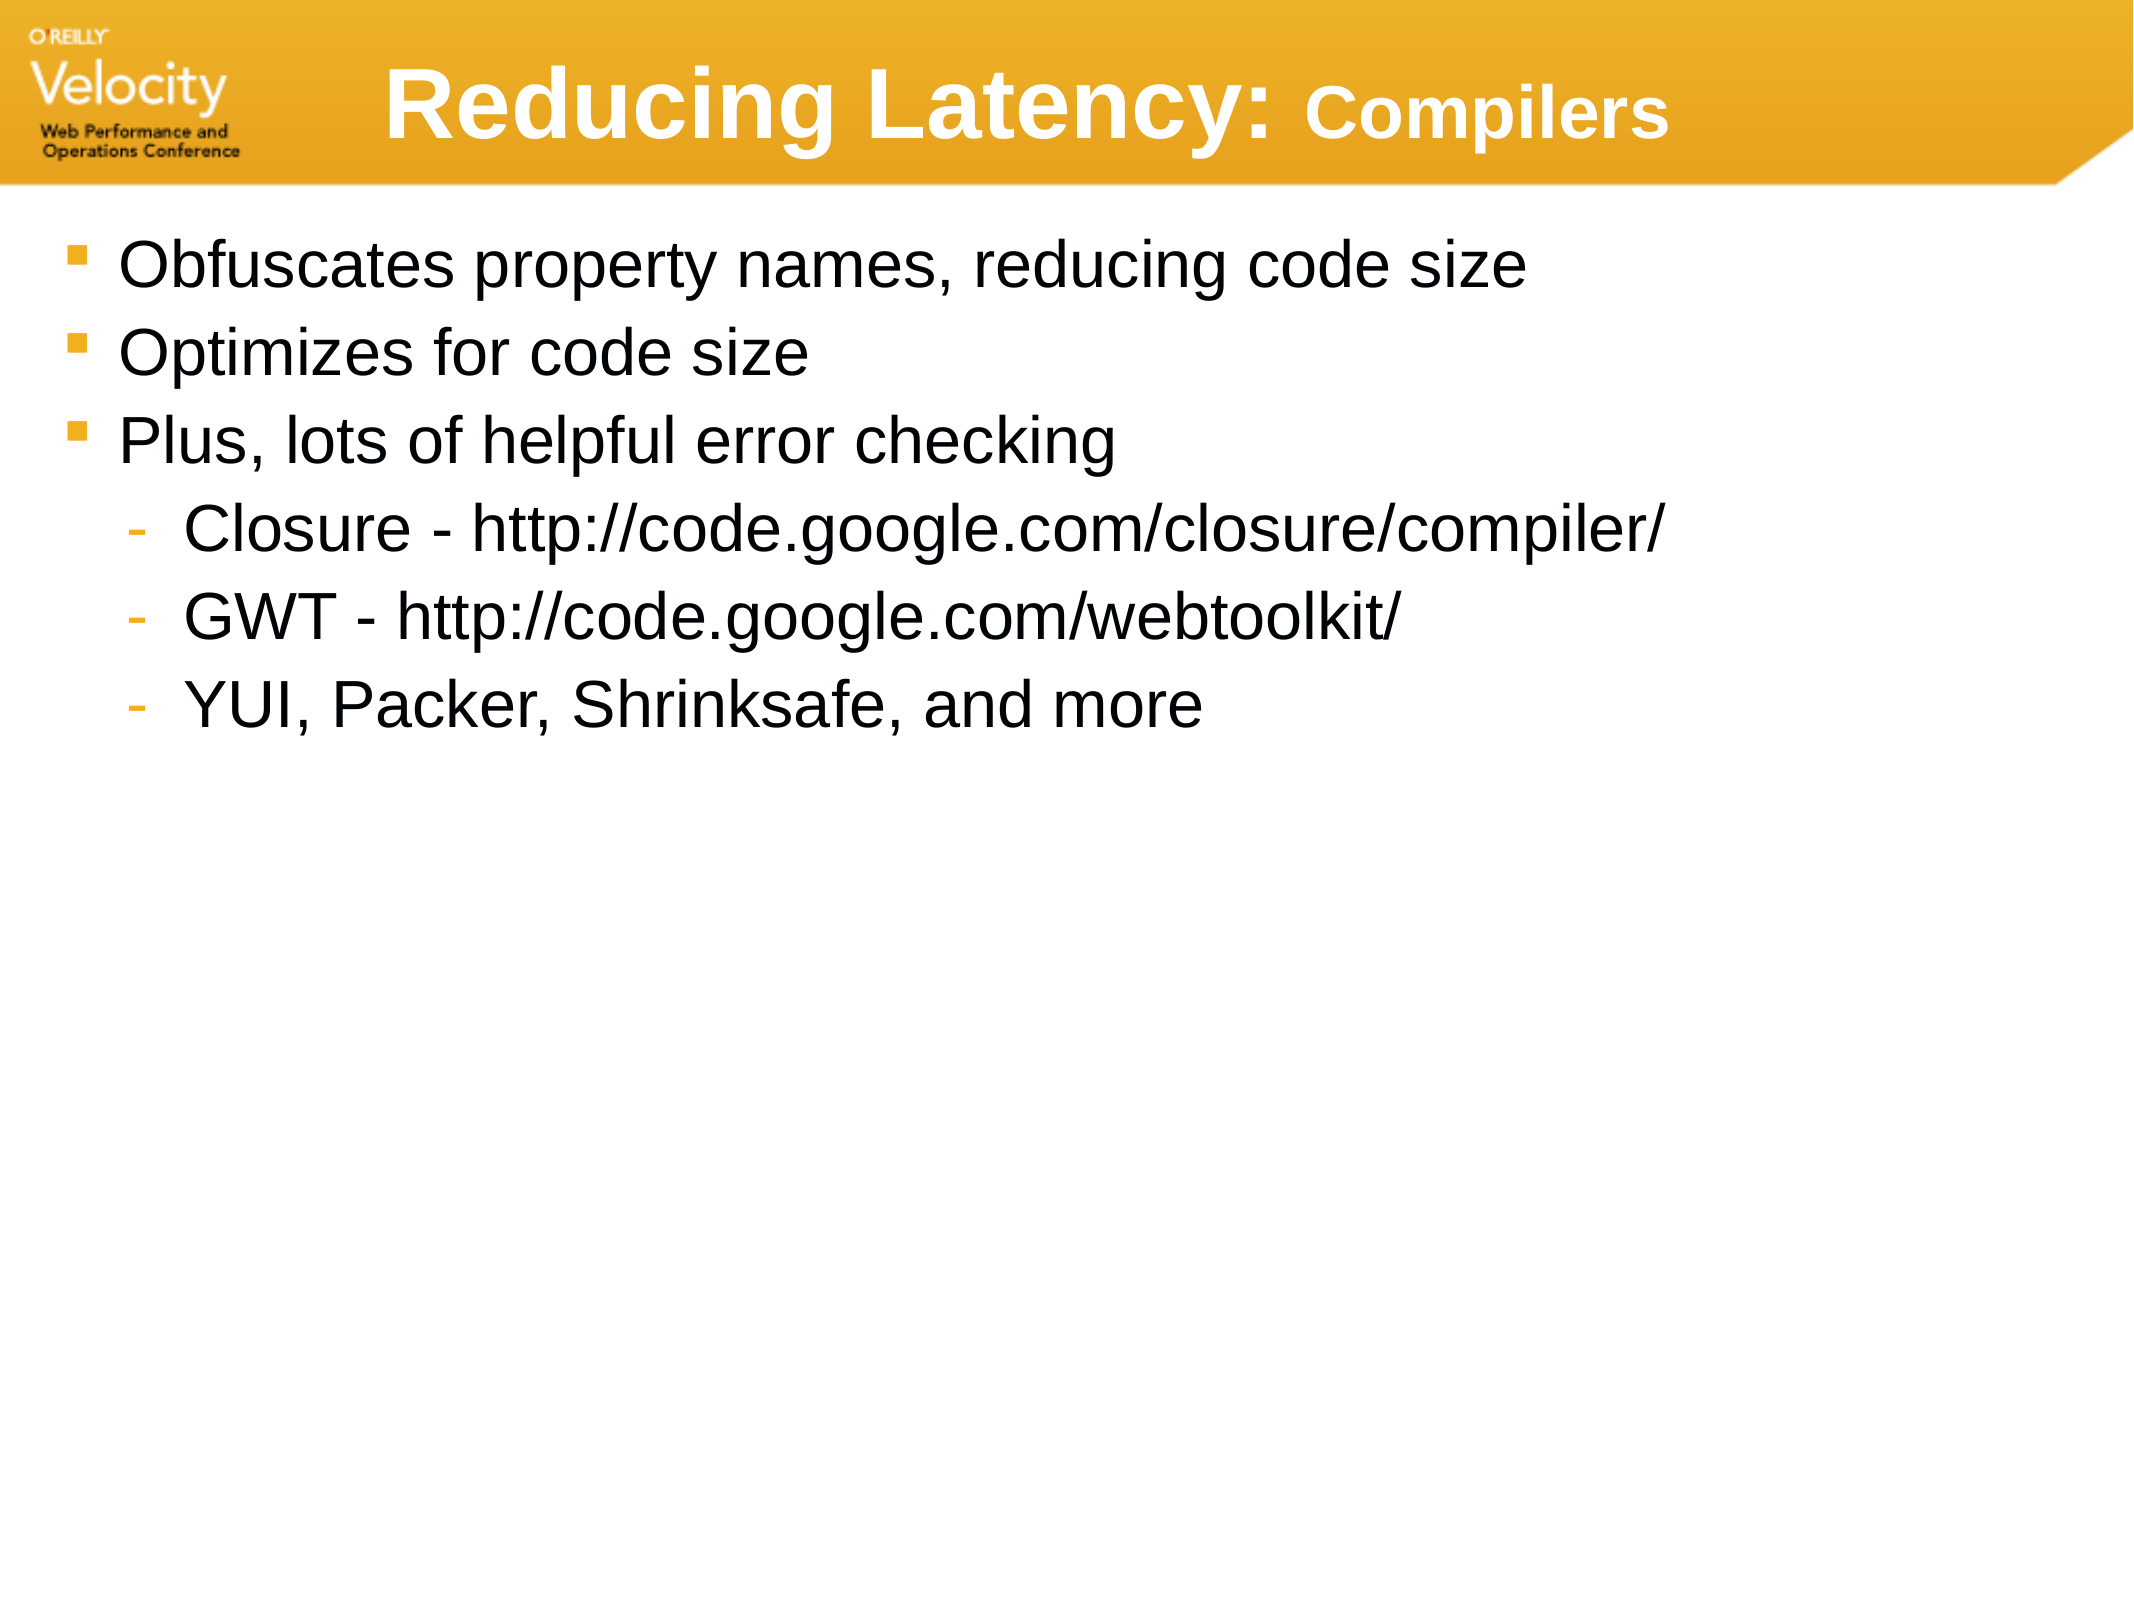

# Reducing Latency: Compilers
Obfuscates property names, reducing code size
Optimizes for code size
Plus, lots of helpful error checking
Closure - http://code.google.com/closure/compiler/
GWT - http://code.google.com/webtoolkit/
YUI, Packer, Shrinksafe, and more